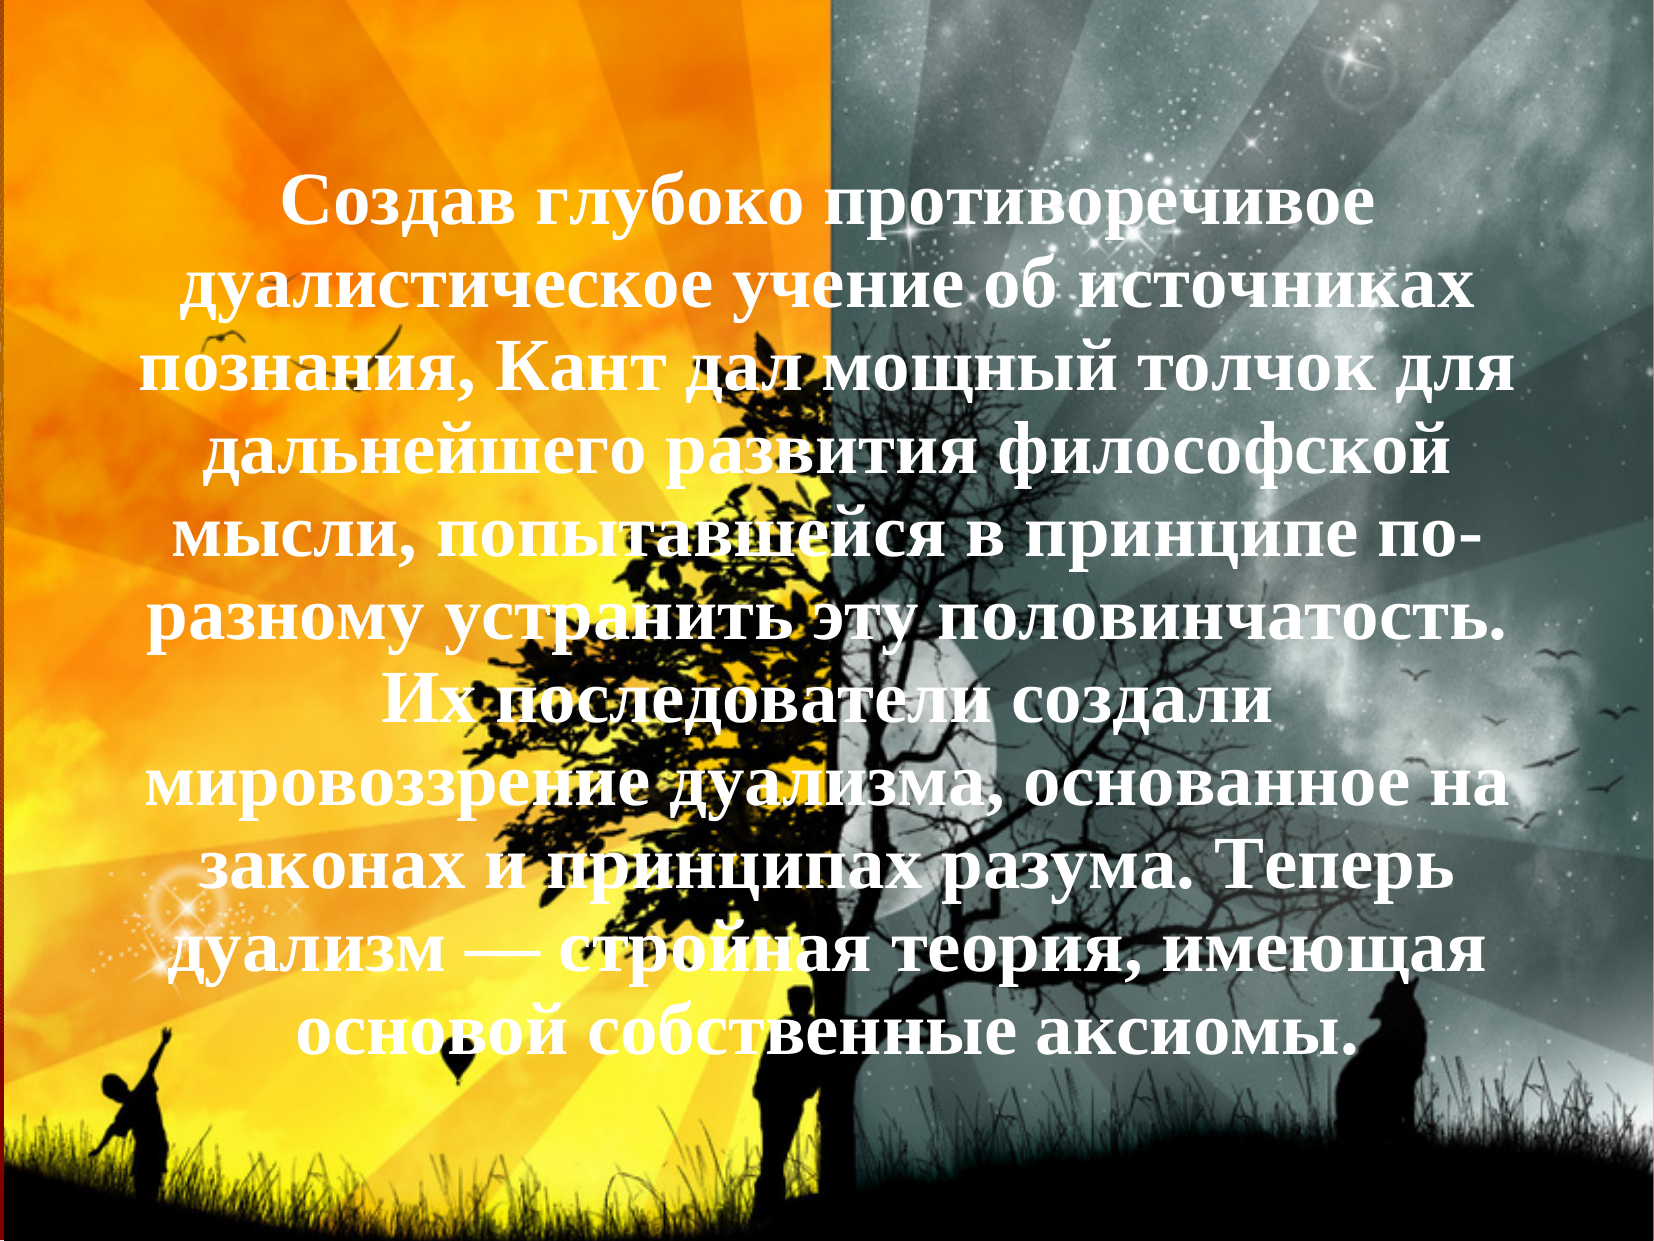

# Создав глубоко противоречивое дуалистическое учение об источниках познания, Кант дал мощный толчок для дальнейшего развития философской мысли, попытавшейся в принципе по-разному устранить эту половинчатость. Их последователи создали мировоззрение дуализма, основанное на законах и принципах разума. Теперь дуализм — стройная теория, имеющая основой собственные аксиомы.